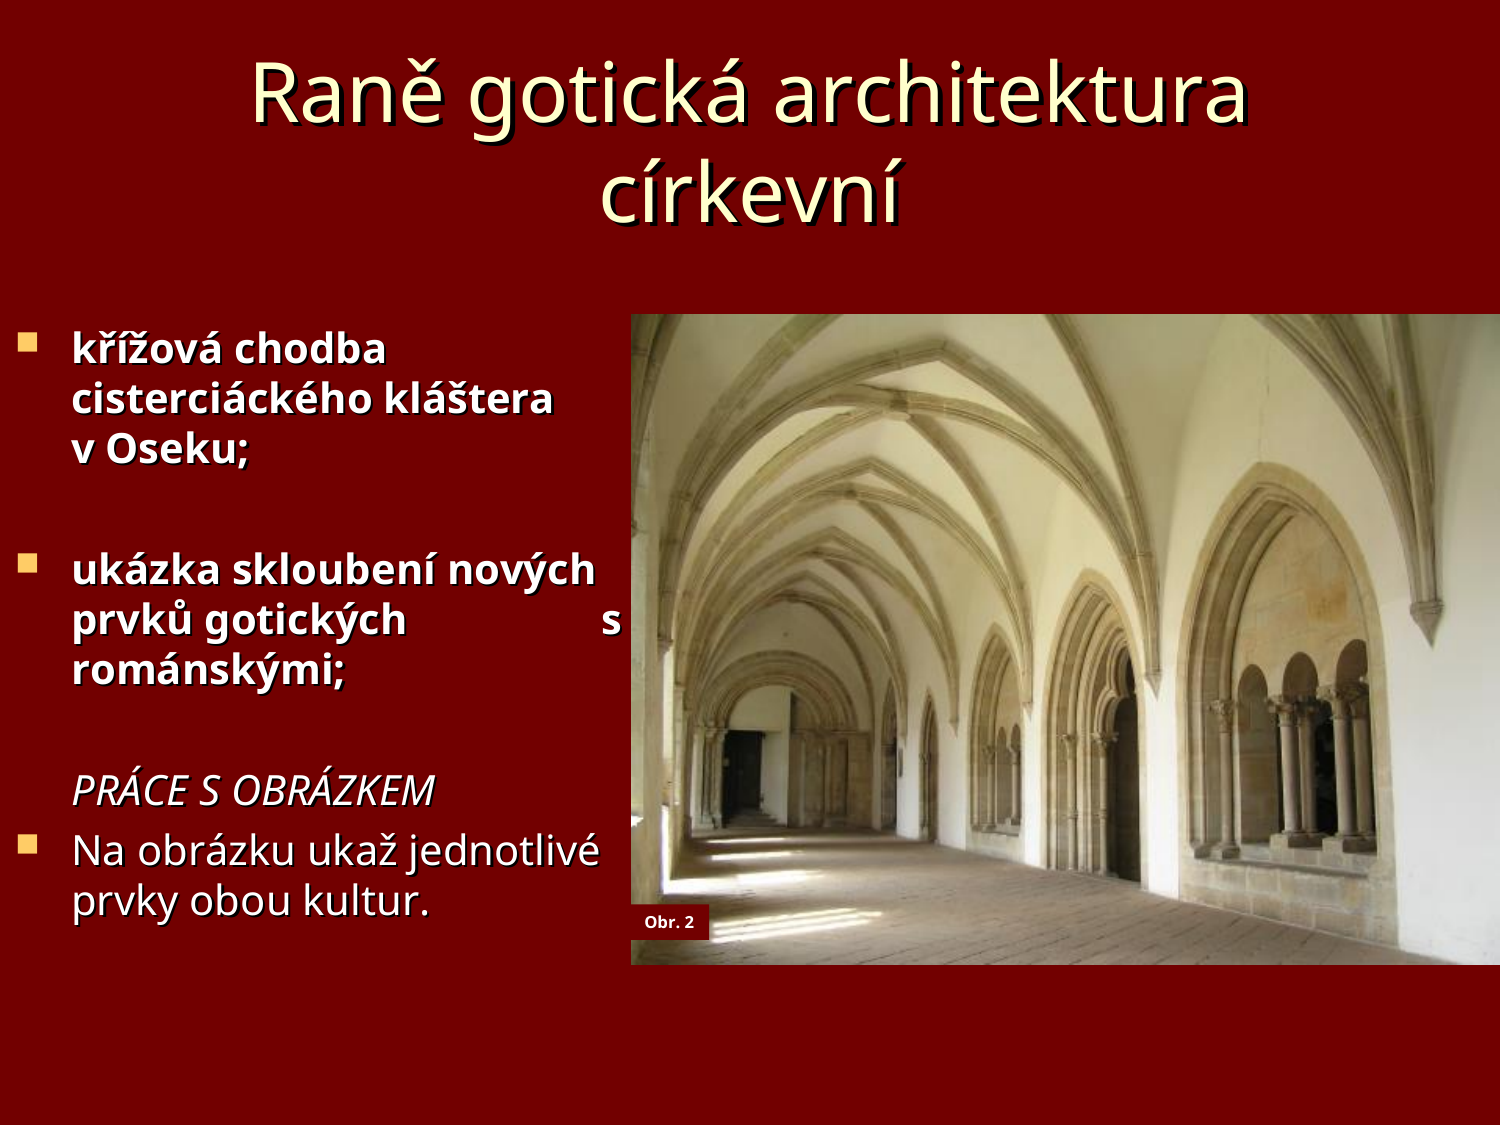

# Raně gotická architektura církevní
křížová chodba cisterciáckého kláštera v Oseku;
ukázka skloubení nových prvků gotických s románskými;
	PRÁCE S OBRÁZKEM
Na obrázku ukaž jednotlivé prvky obou kultur.
Obr. 2